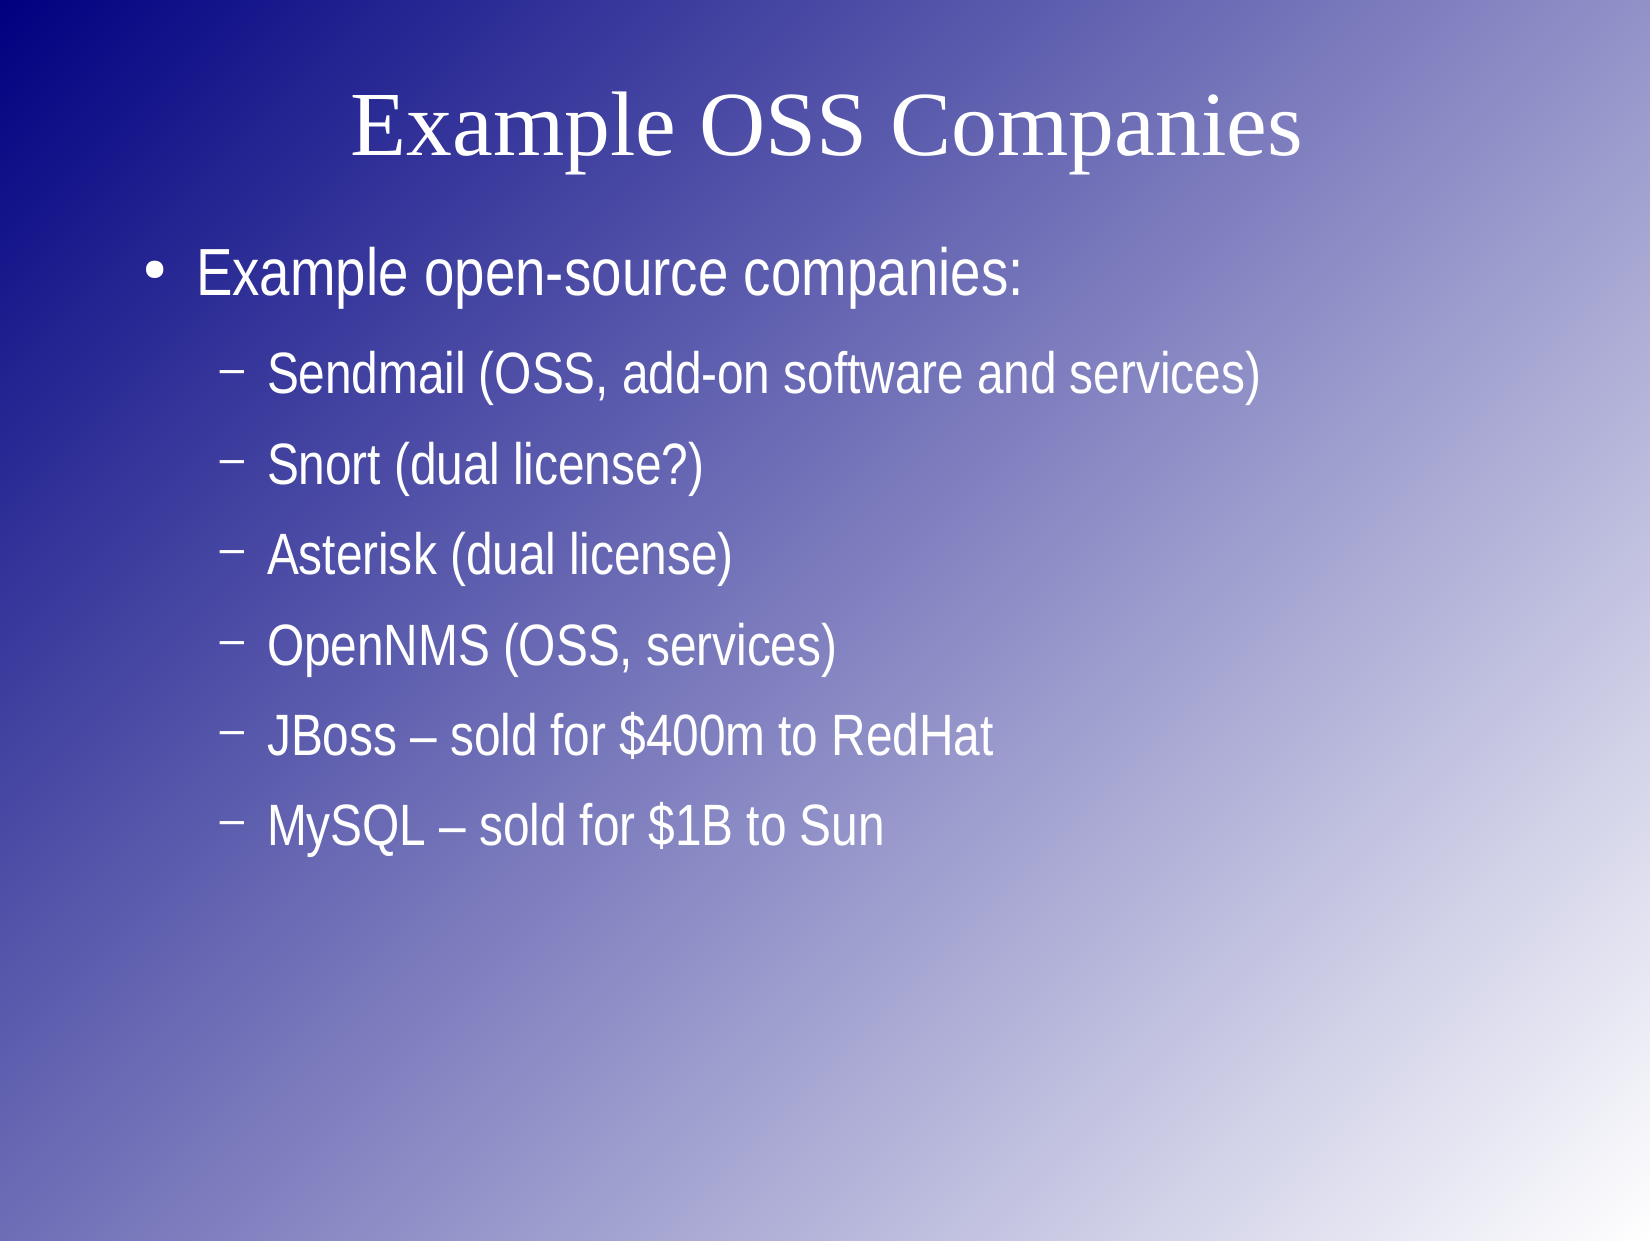

# Example OSS Companies
Example open-source companies:
Sendmail (OSS, add-on software and services)
Snort (dual license?)
Asterisk (dual license)
OpenNMS (OSS, services)
JBoss – sold for $400m to RedHat
MySQL – sold for $1B to Sun